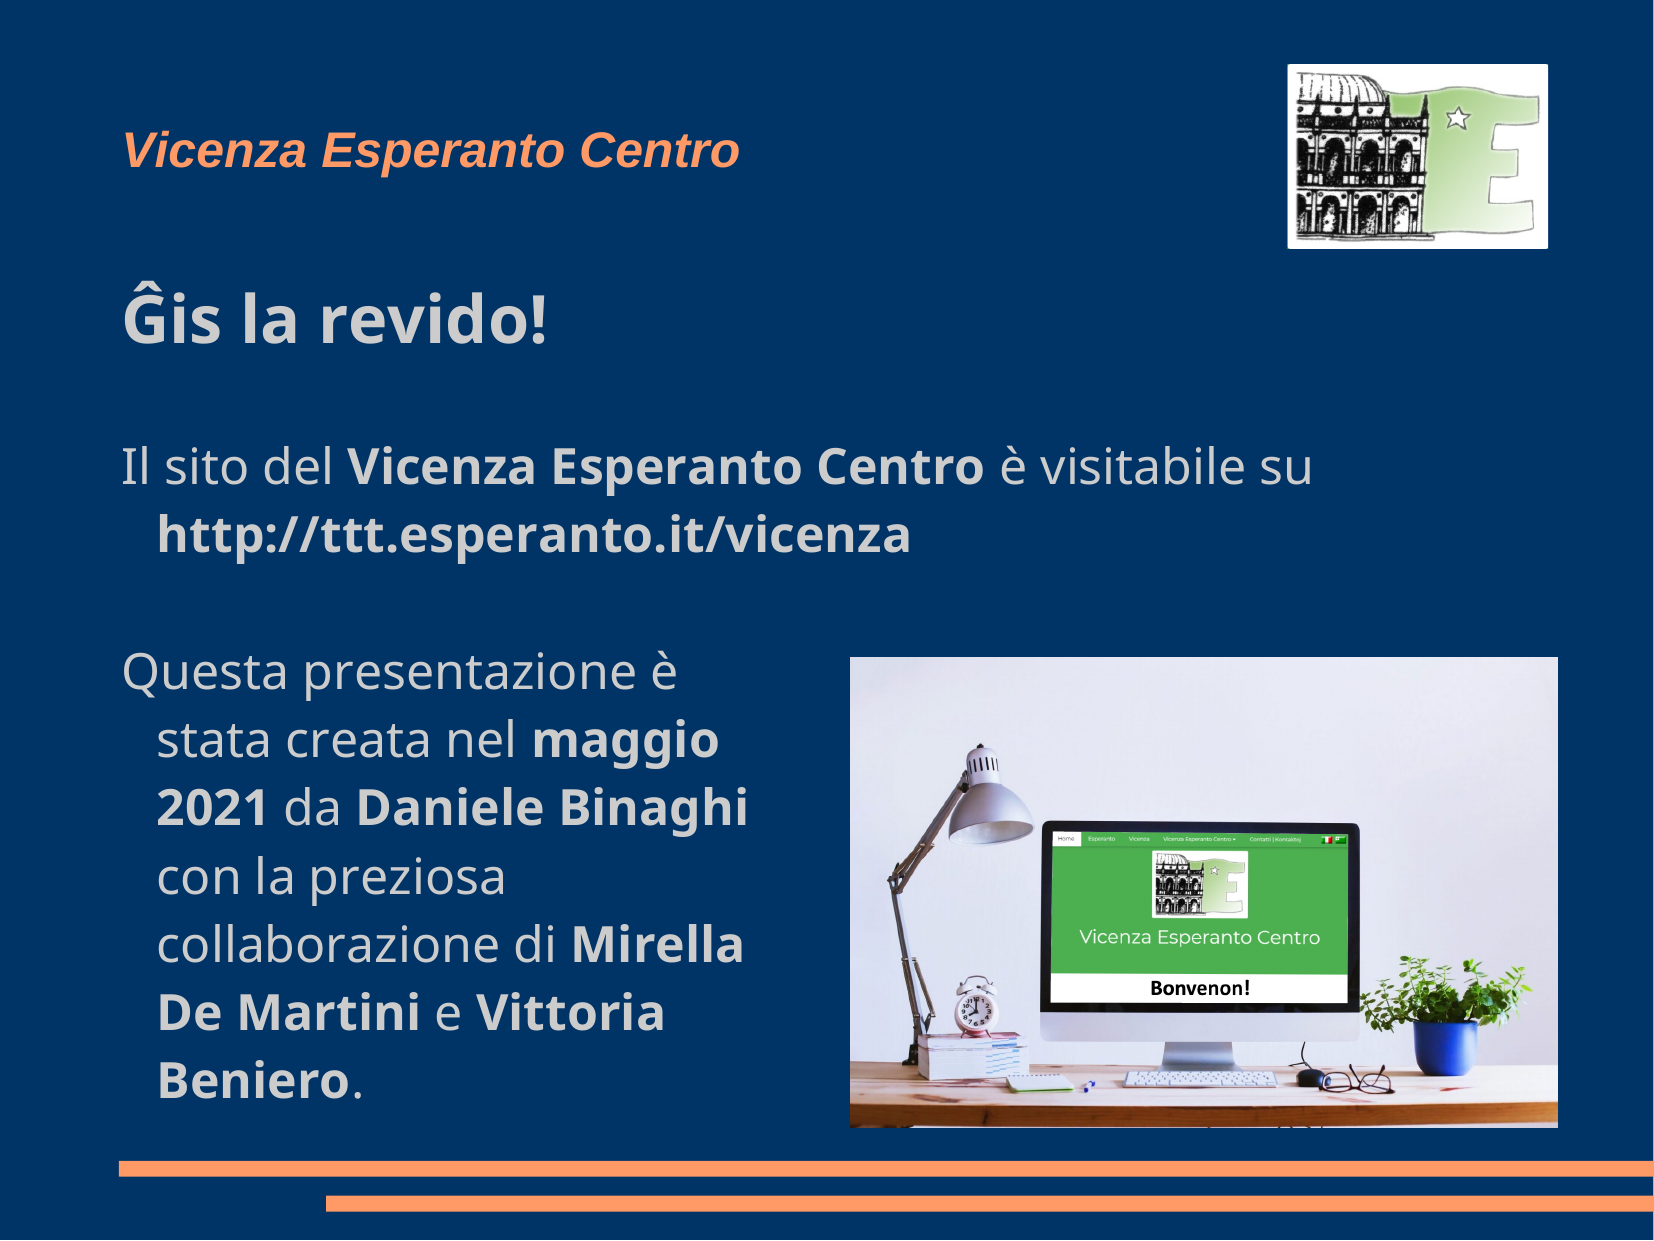

# Vicenza Esperanto Centro
Ĝis la revido!
Il sito del Vicenza Esperanto Centro è visitabile su
http://ttt.esperanto.it/vicenza
Questa presentazione è
stata creata nel maggio
2021 da Daniele Binaghi
con la preziosa
collaborazione di Mirella
De Martini e Vittoria
Beniero.